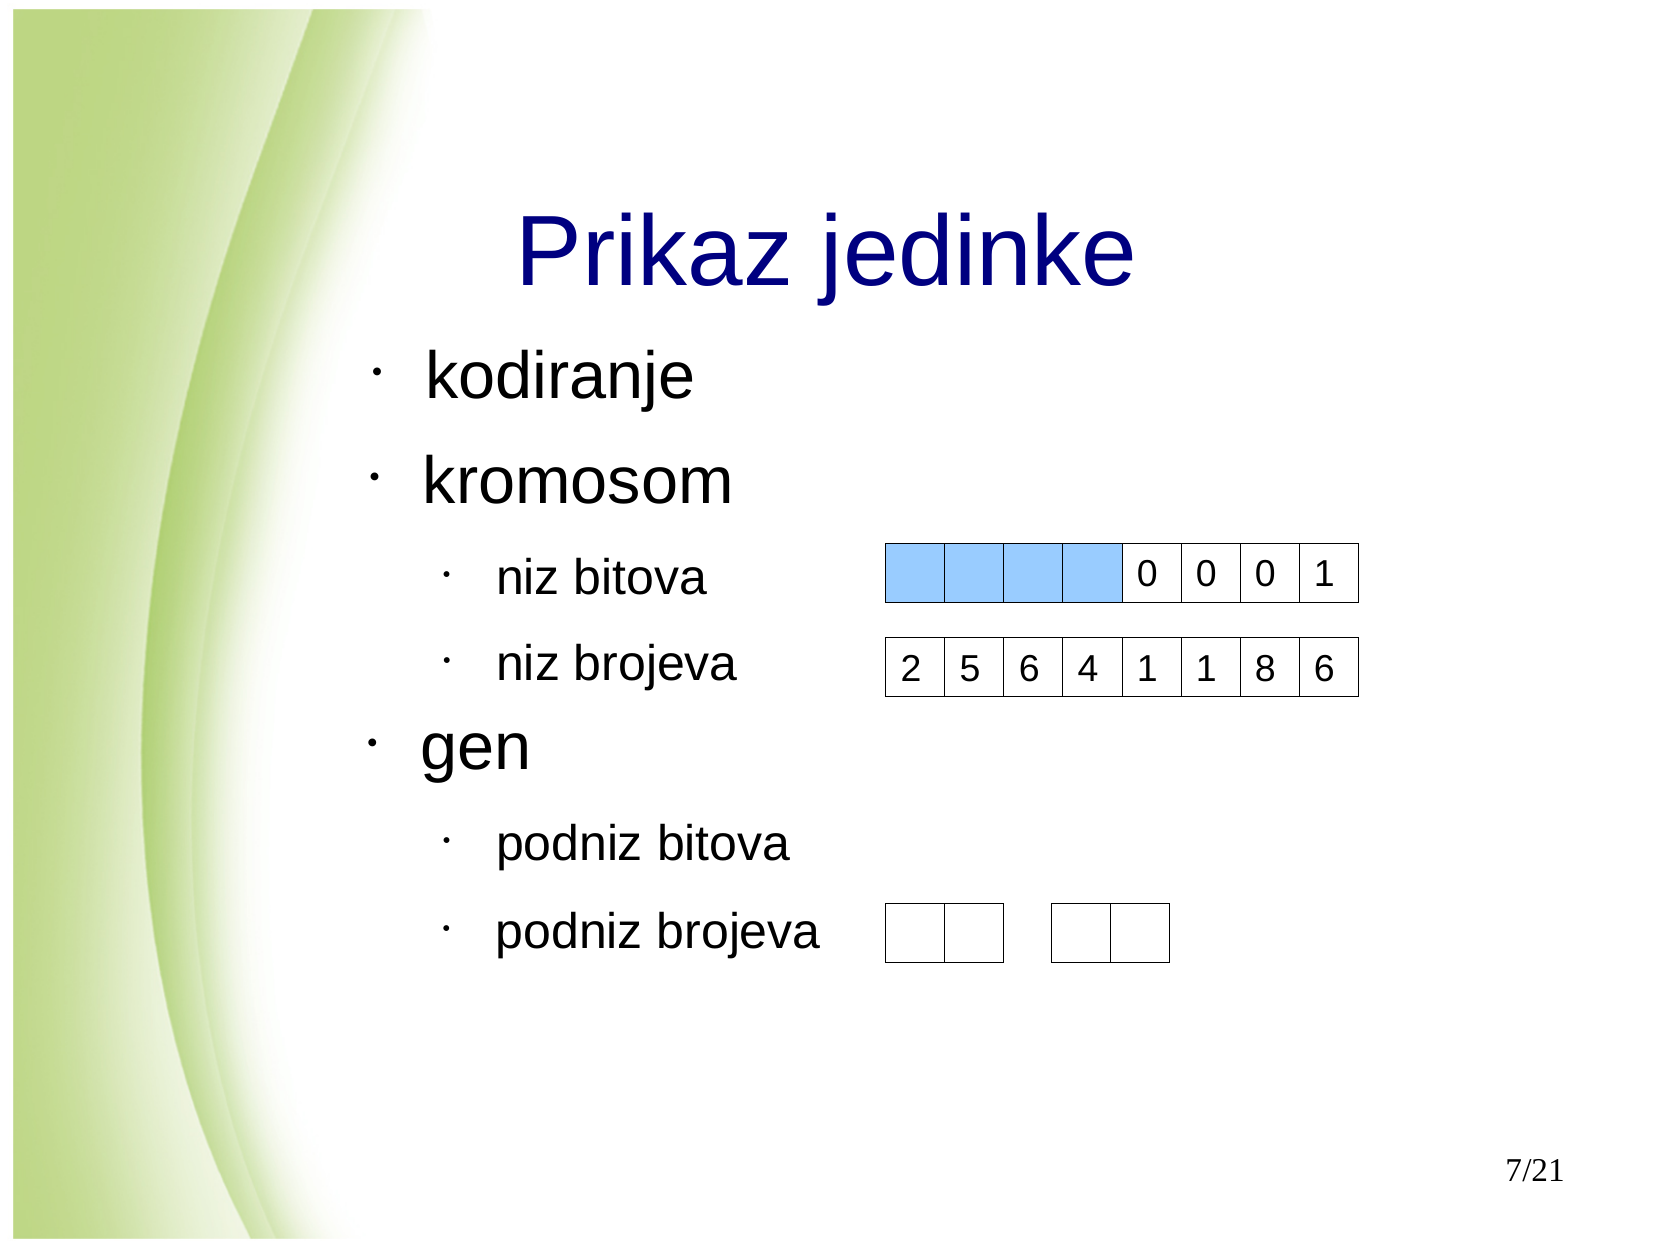

# Prikaz jedinke
kodiranje
kromosom
1
0
0
1
0
0
0
1
1
0
0
1
0
1
niz bitova
niz brojeva
2
5
6
4
1
1
8
6
gen
podniz bitova
podniz brojeva
2
5
6
4